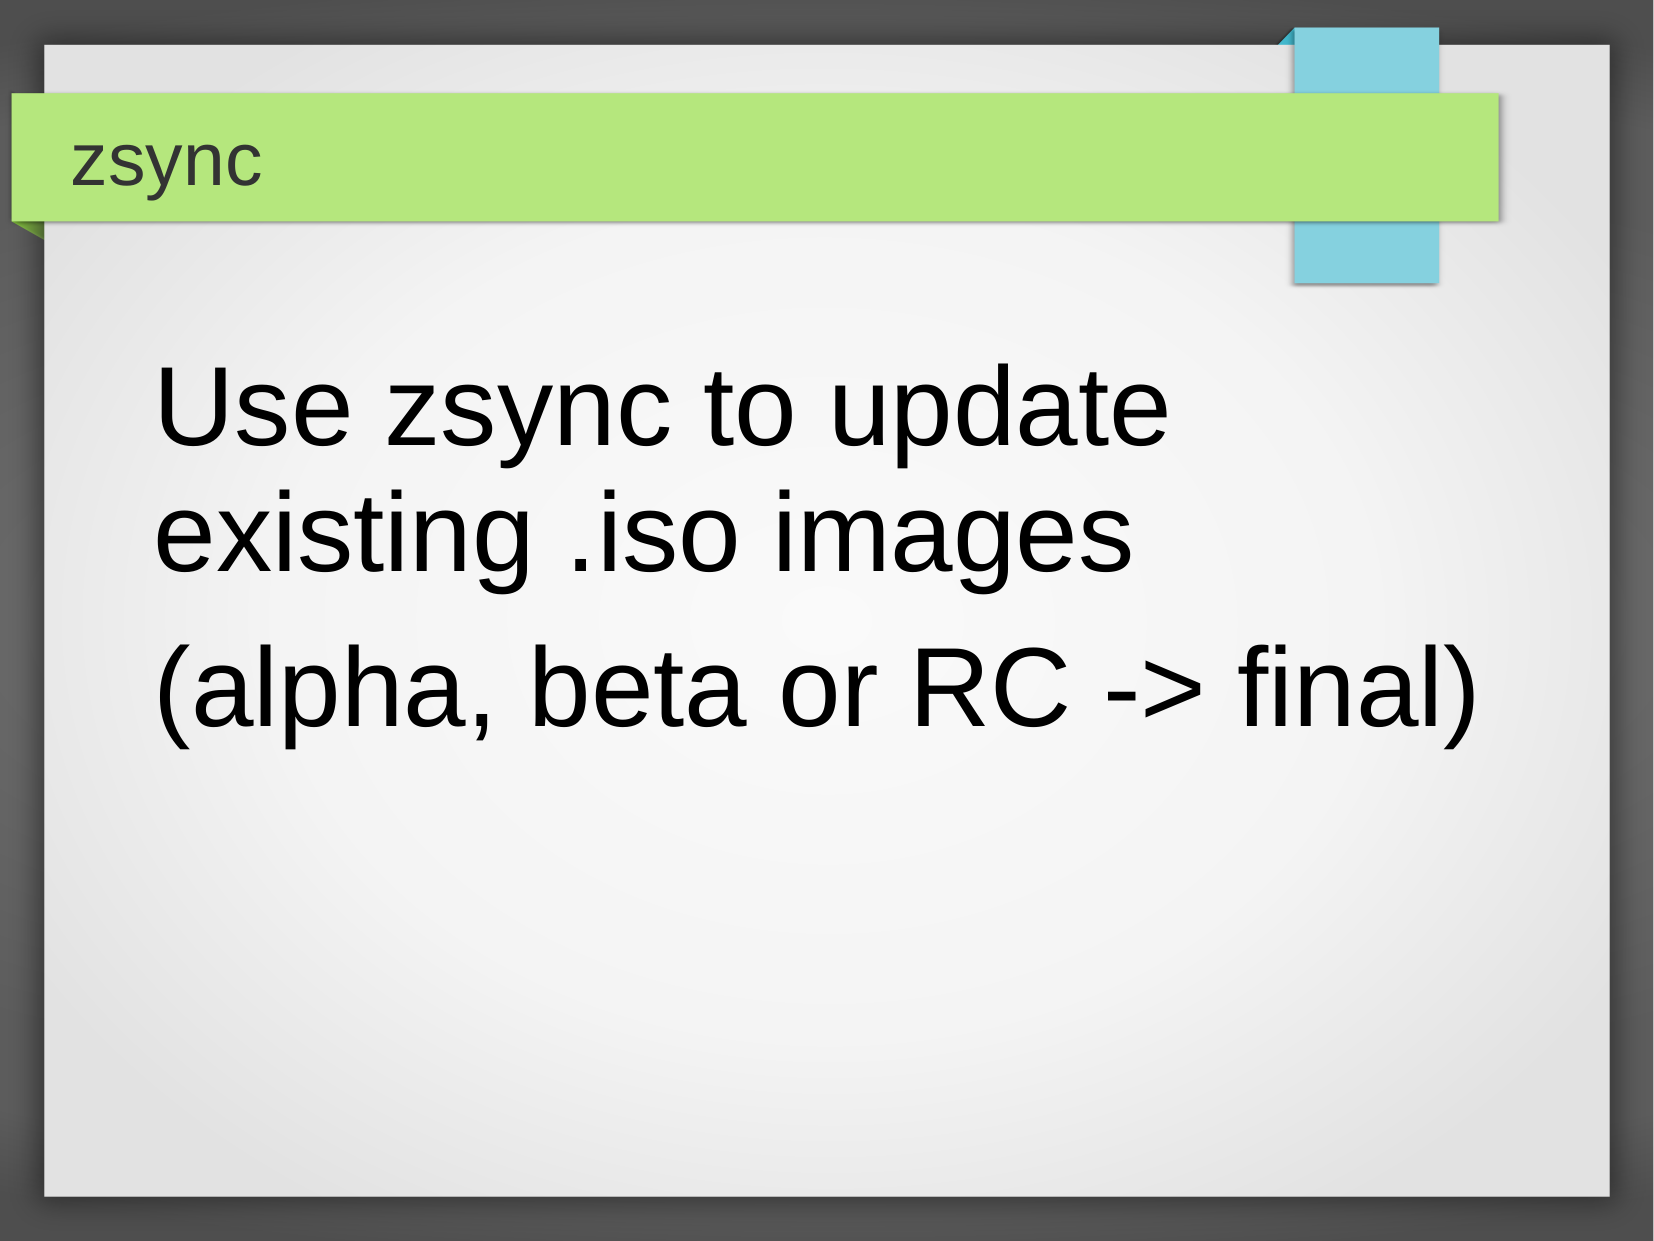

# zsync
Use zsync to update existing .iso images
(alpha, beta or RC -> final)